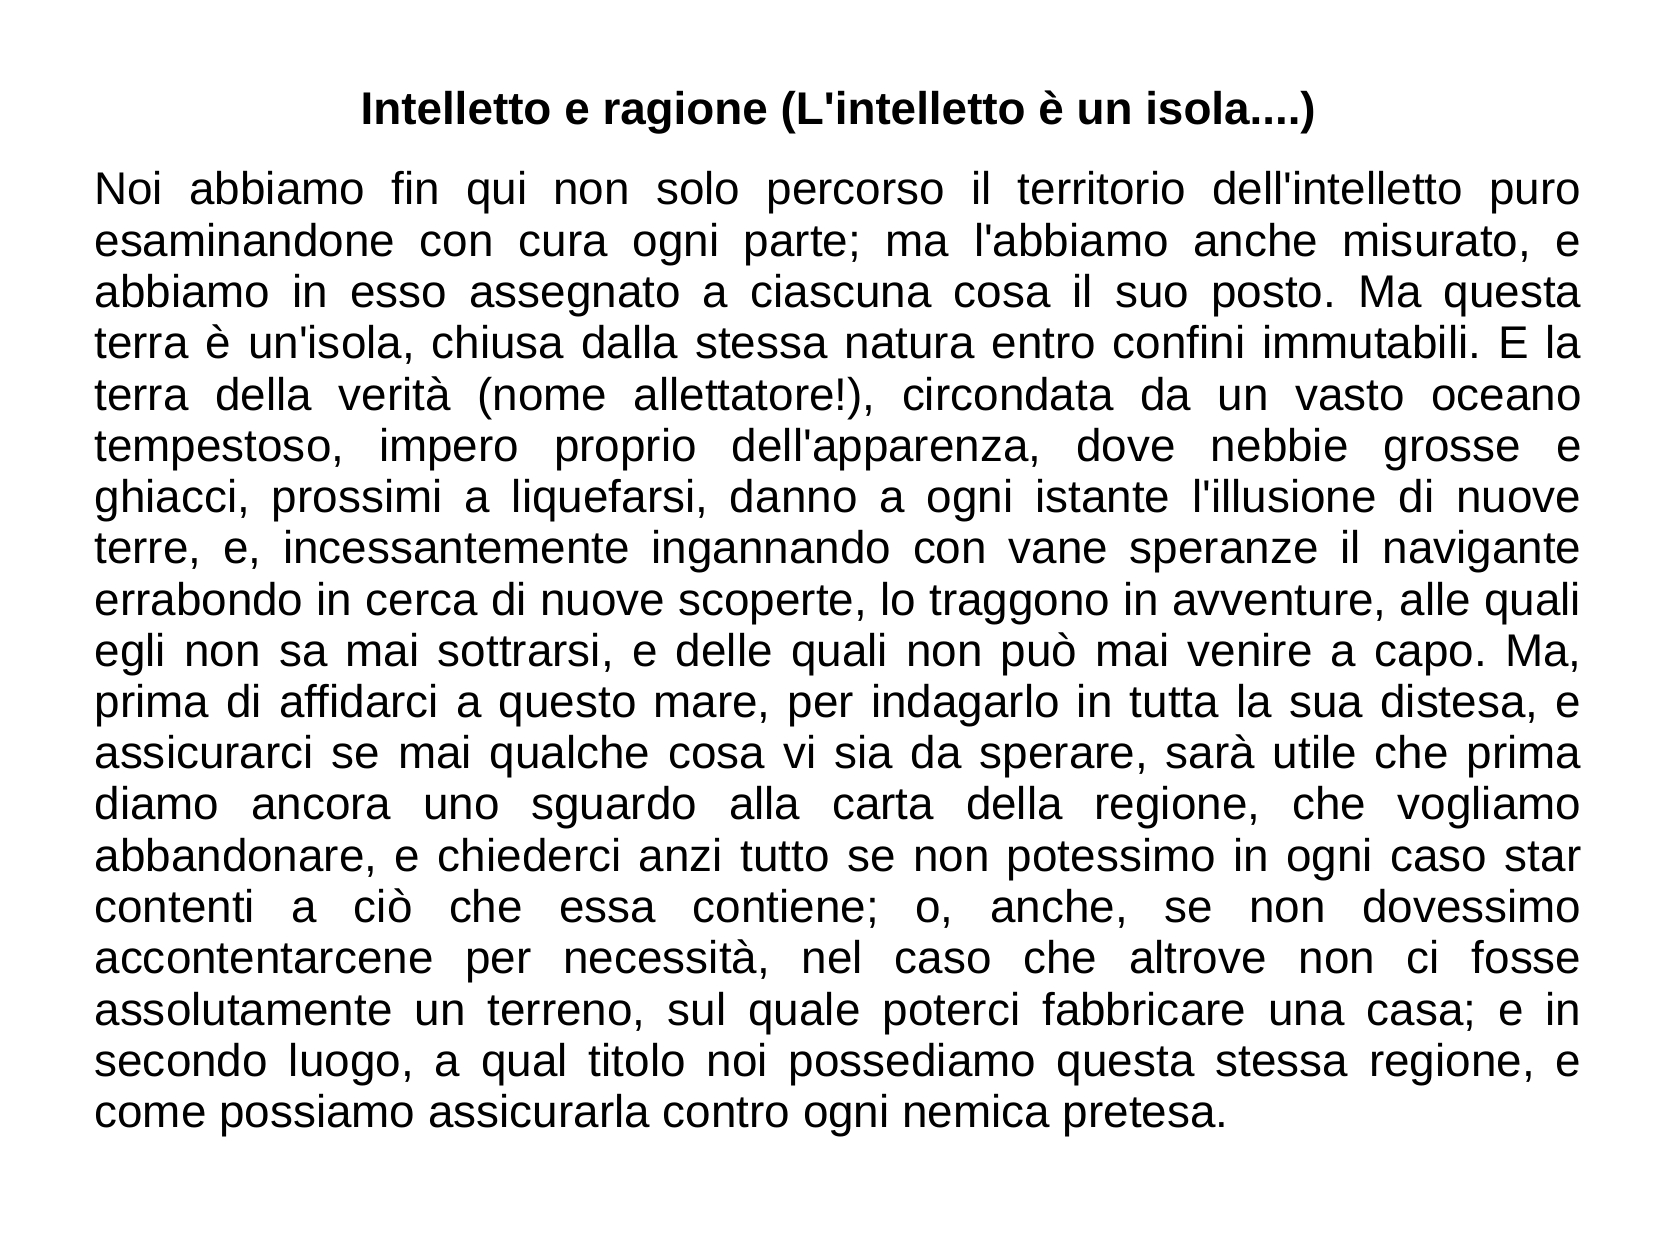

#
Intelletto e ragione (L'intelletto è un isola....)
Noi abbiamo fin qui non solo percorso il territorio dell'intelletto puro esaminandone con cura ogni parte; ma l'abbiamo anche misurato, e abbiamo in esso assegnato a ciascuna cosa il suo posto. Ma questa terra è un'isola, chiusa dalla stessa natura entro confini immutabili. E la terra della verità (nome allettatore!), circondata da un vasto oceano tempestoso, impero proprio dell'apparenza, dove nebbie grosse e ghiacci, prossimi a liquefarsi, danno a ogni istante l'illusione di nuove terre, e, incessantemente ingannando con vane speranze il navigante errabondo in cerca di nuove scoperte, lo traggono in avventure, alle quali egli non sa mai sottrarsi, e delle quali non può mai venire a capo. Ma, prima di affidarci a questo mare, per indagarlo in tutta la sua distesa, e assicurarci se mai qualche cosa vi sia da sperare, sarà utile che prima diamo ancora uno sguardo alla carta della regione, che vogliamo abbandonare, e chiederci anzi tutto se non potessimo in ogni caso star contenti a ciò che essa contiene; o, anche, se non dovessimo accontentarcene per necessità, nel caso che altrove non ci fosse assolutamente un terreno, sul quale poterci fabbricare una casa; e in secondo luogo, a qual titolo noi possediamo questa stessa regione, e come possiamo assicurarla contro ogni nemica pretesa.